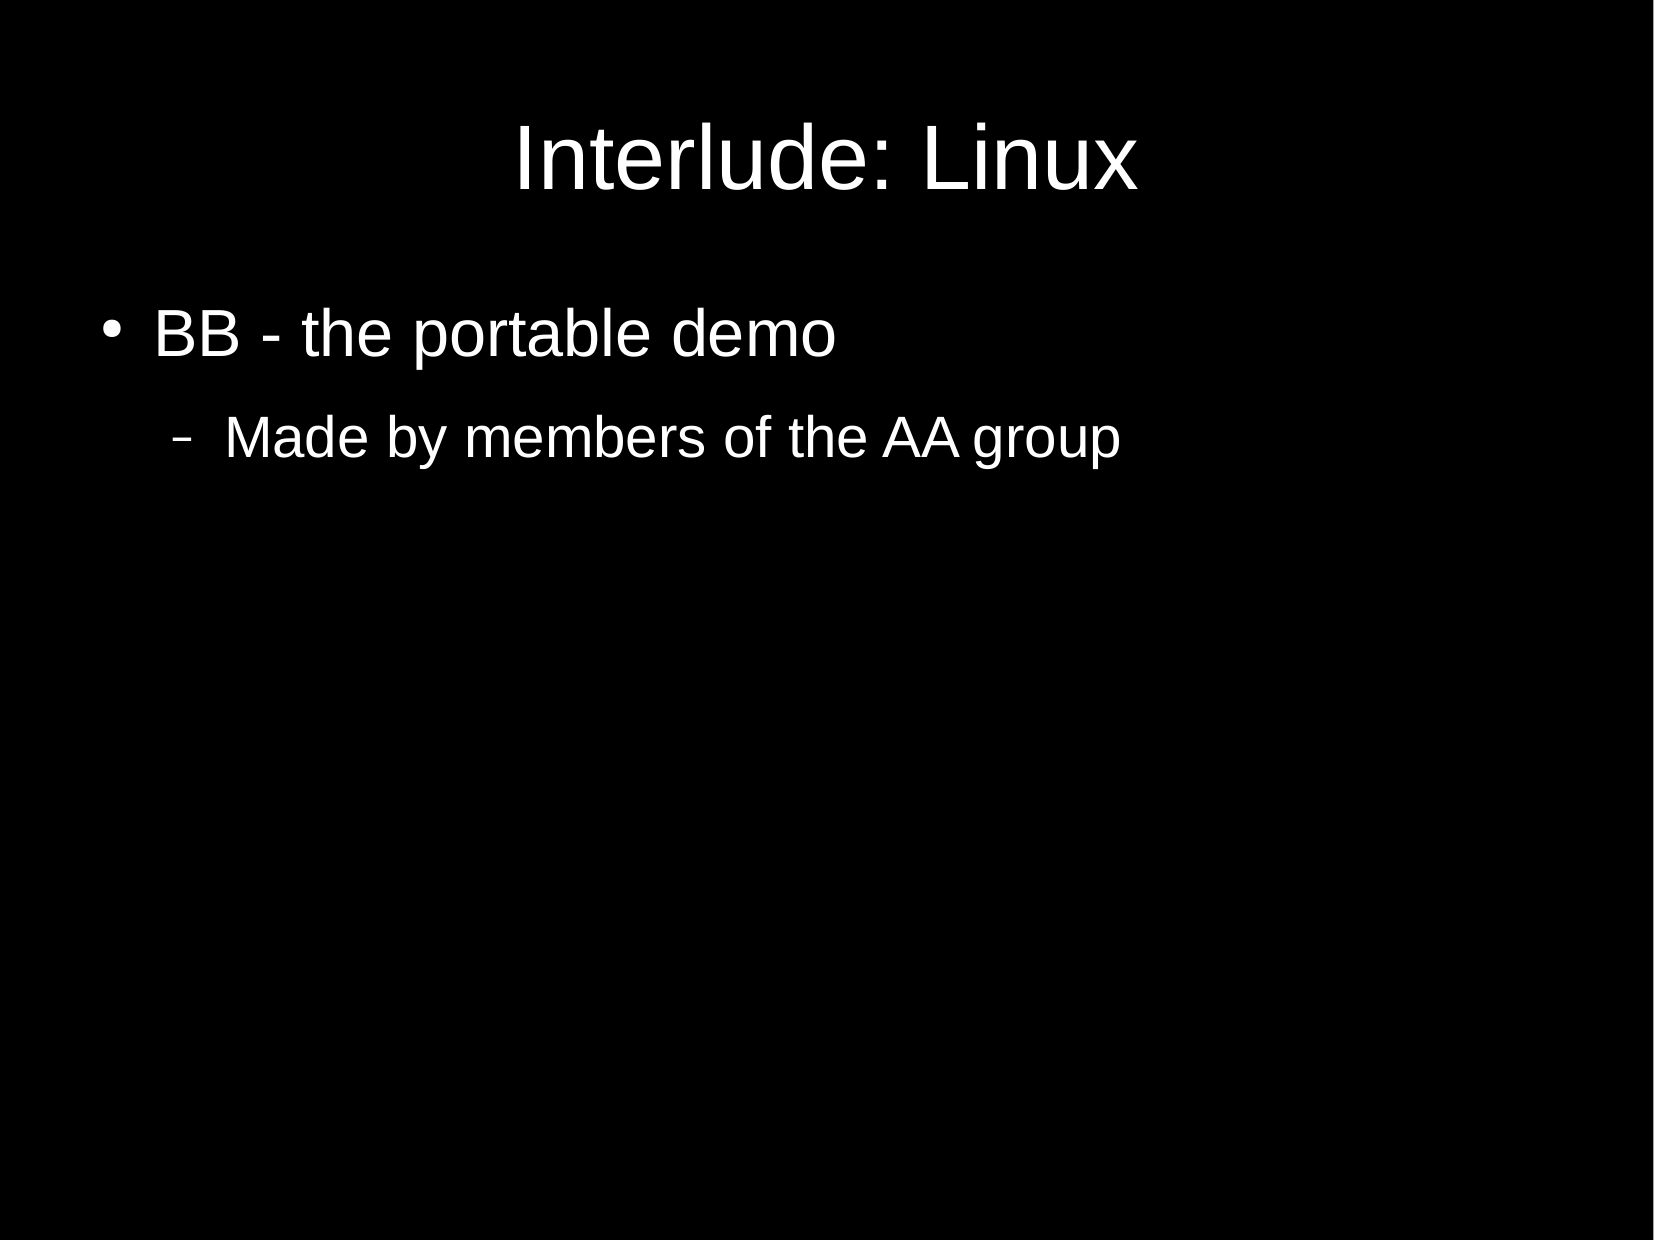

# Interlude: Linux
BB - the portable demo
Made by members of the AA group